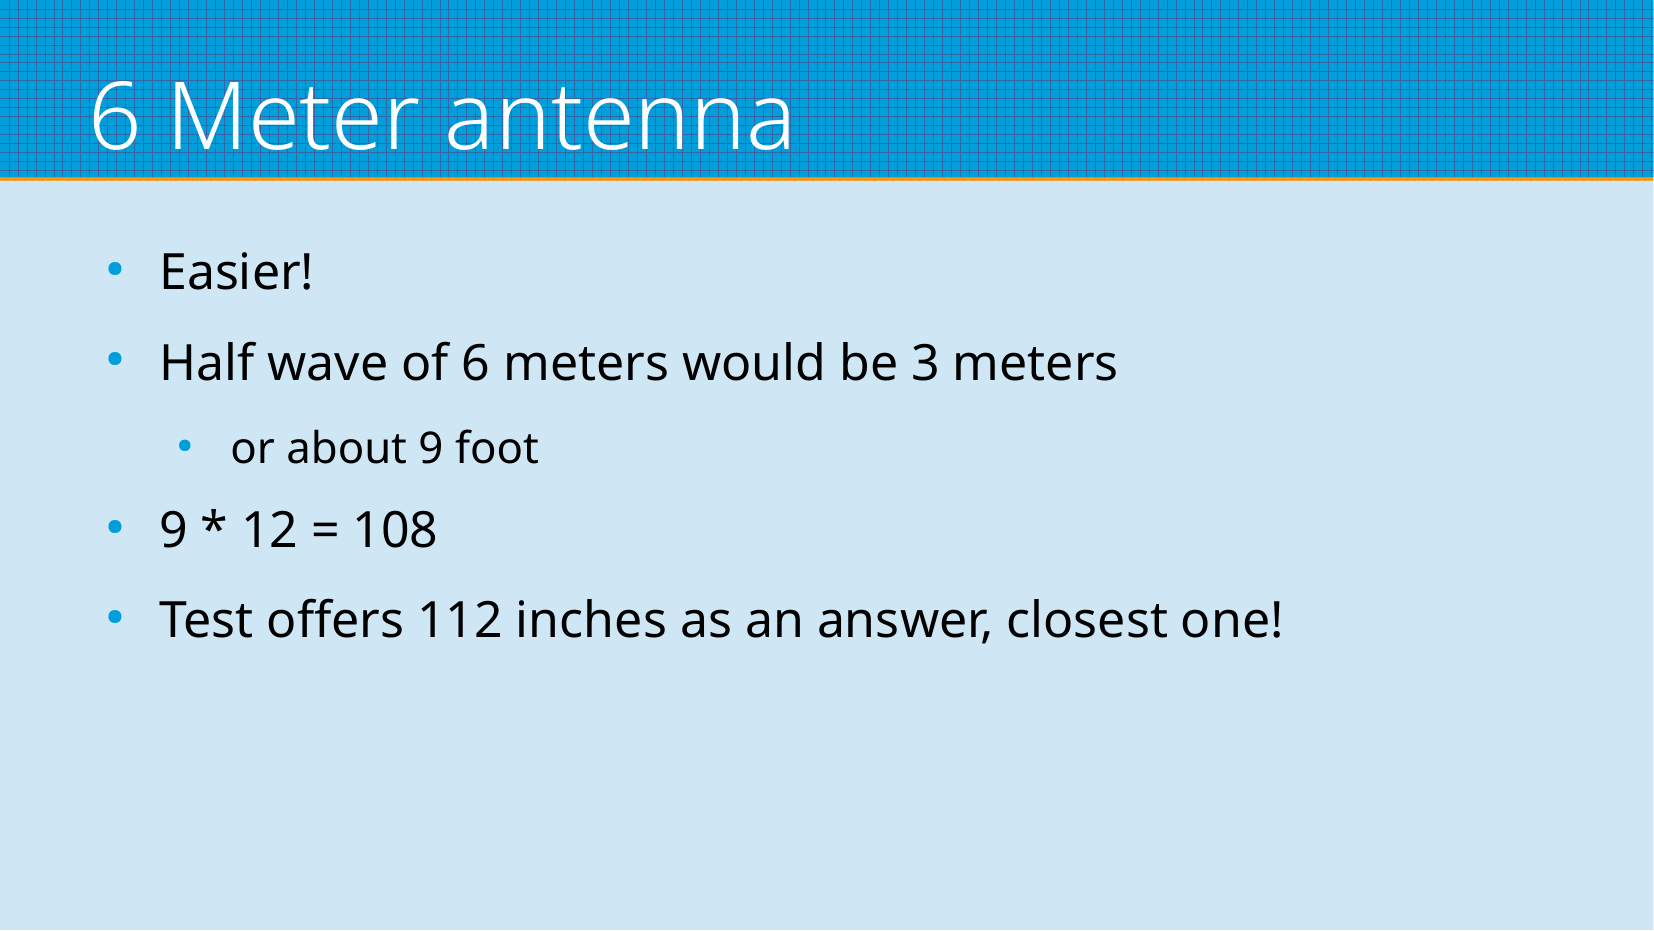

# 6 Meter antenna
Easier!
Half wave of 6 meters would be 3 meters
or about 9 foot
9 * 12 = 108
Test offers 112 inches as an answer, closest one!